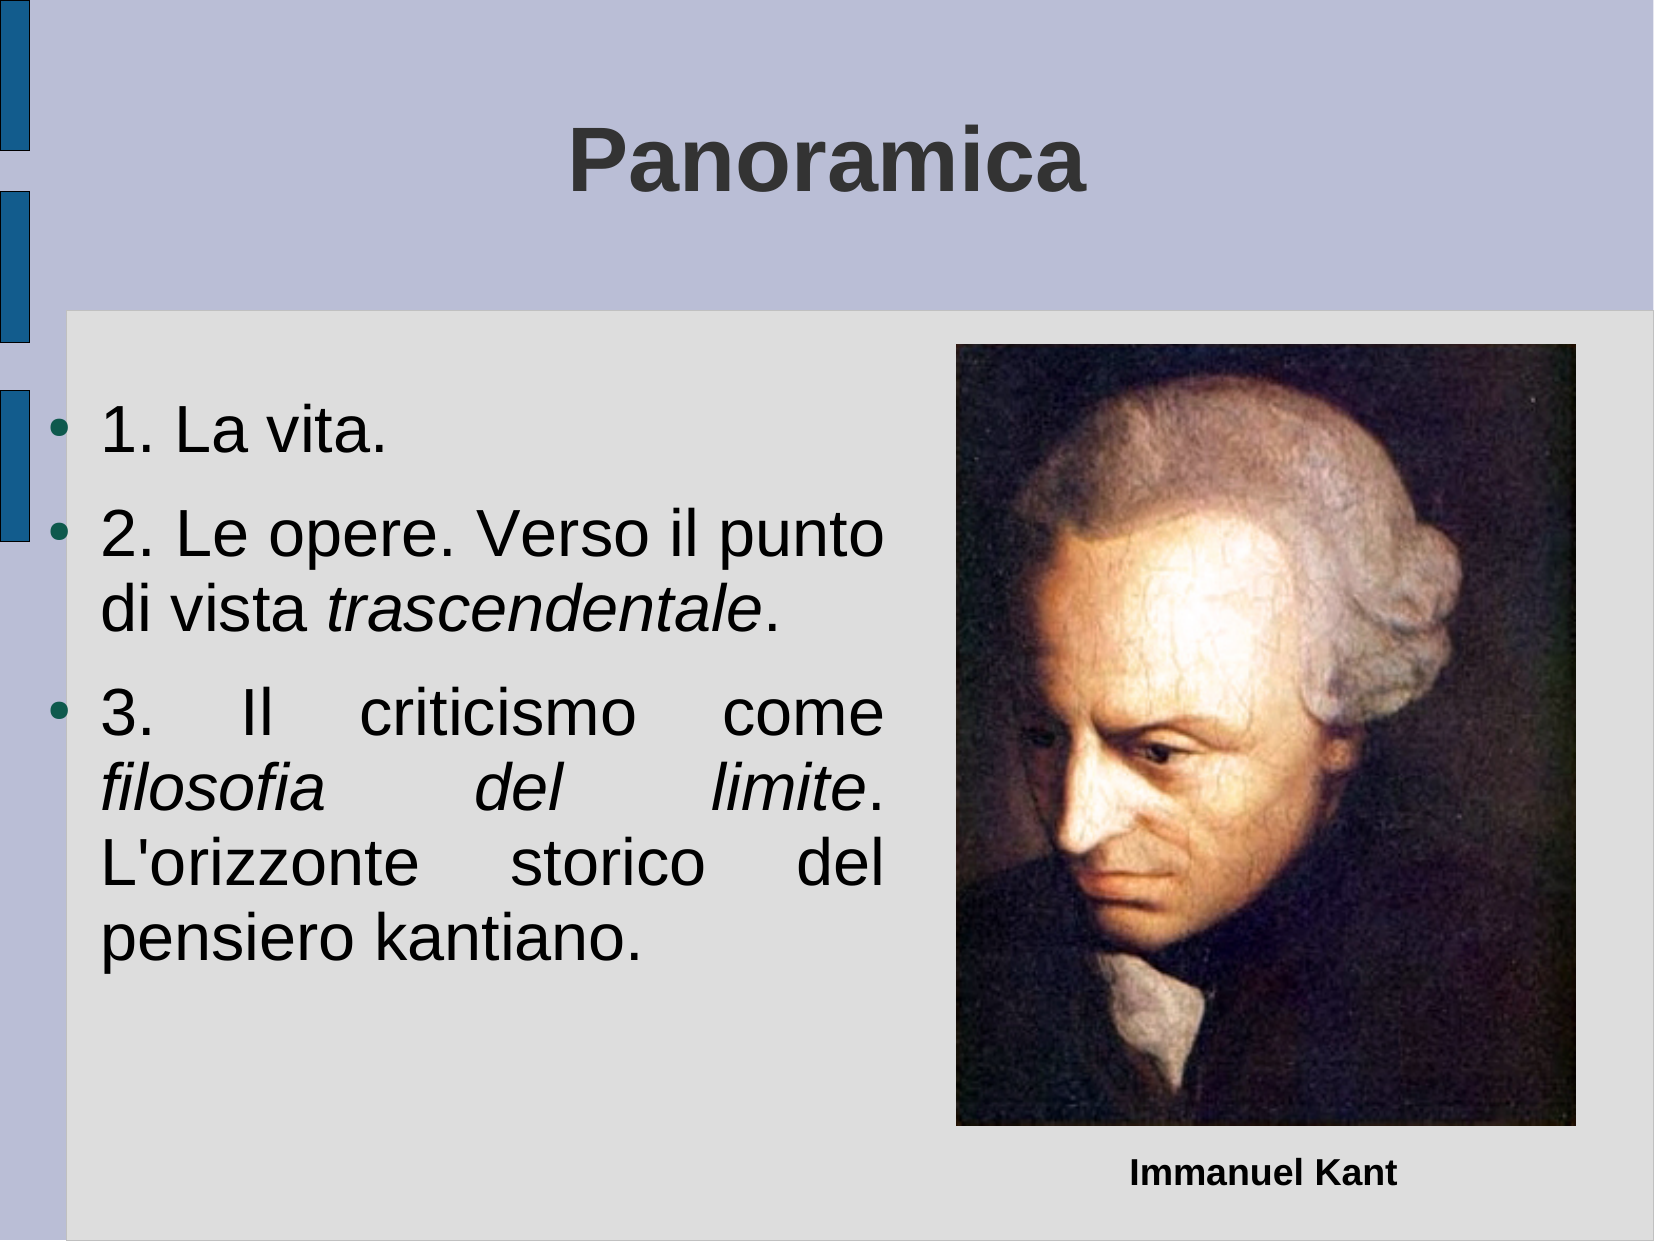

# Panoramica
1. La vita.
2. Le opere. Verso il punto di vista trascendentale.
3. Il criticismo come filosofia del limite. L'orizzonte storico del pensiero kantiano.
Immanuel Kant